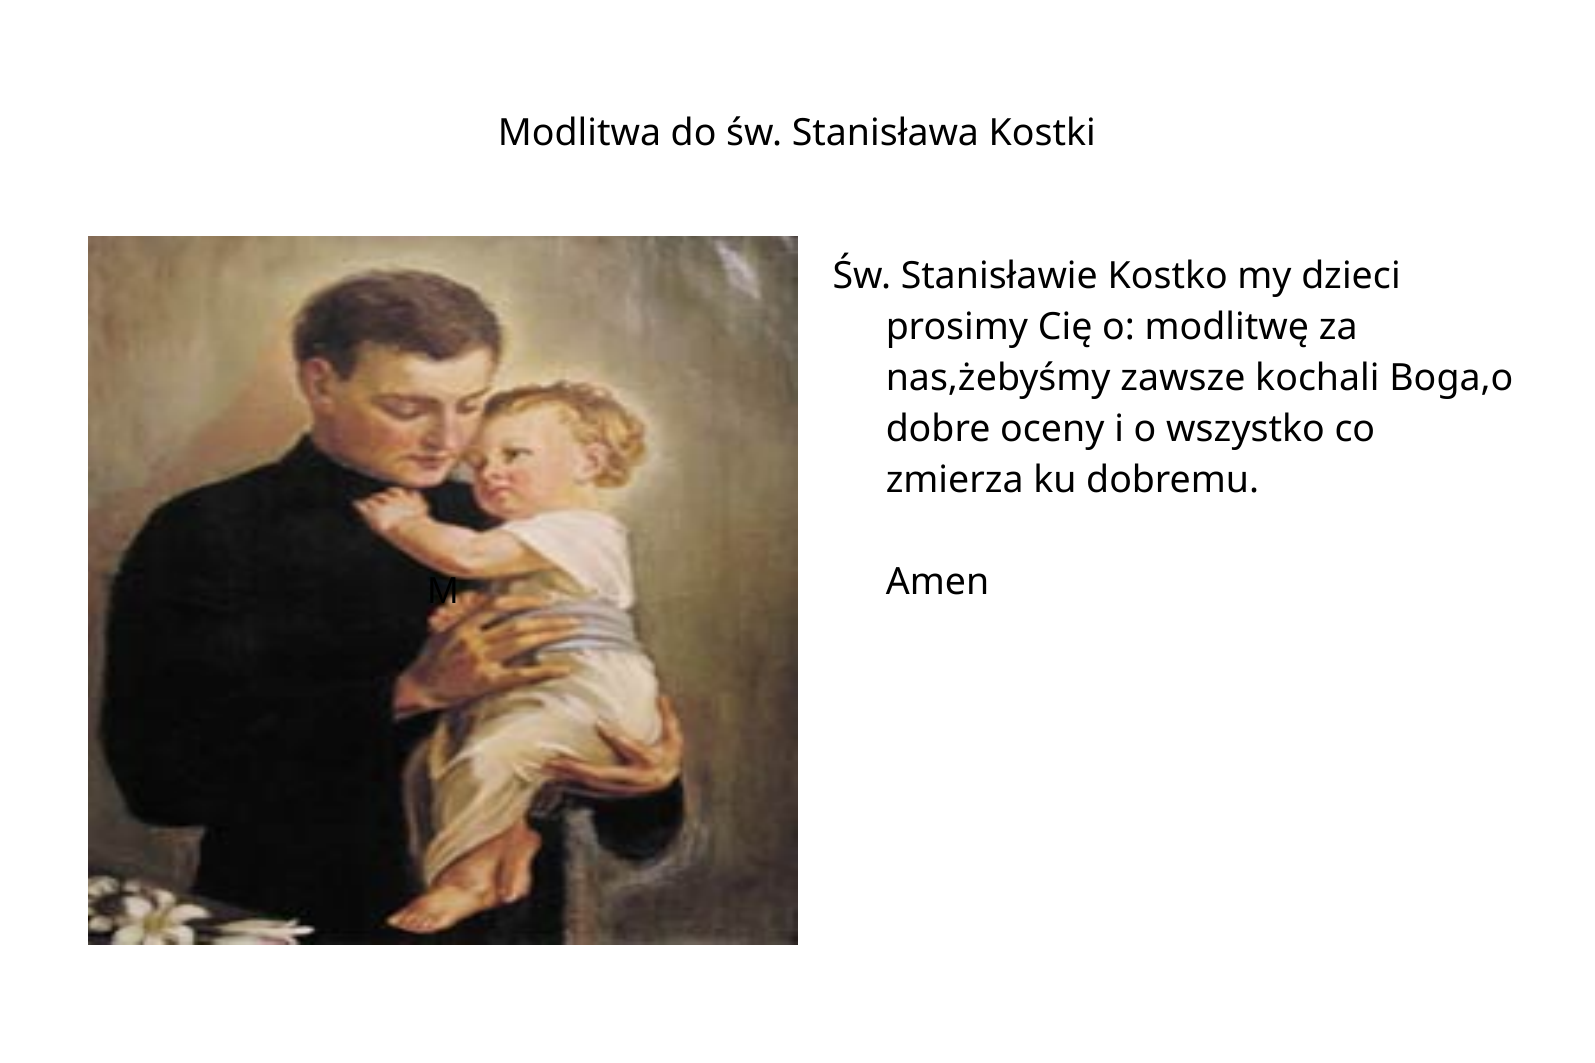

# Modlitwa do św. Stanisława Kostki
M
Św. Stanisławie Kostko my dzieci prosimy Cię o: modlitwę za nas,żebyśmy zawsze kochali Boga,o dobre oceny i o wszystko co zmierza ku dobremu. Amen